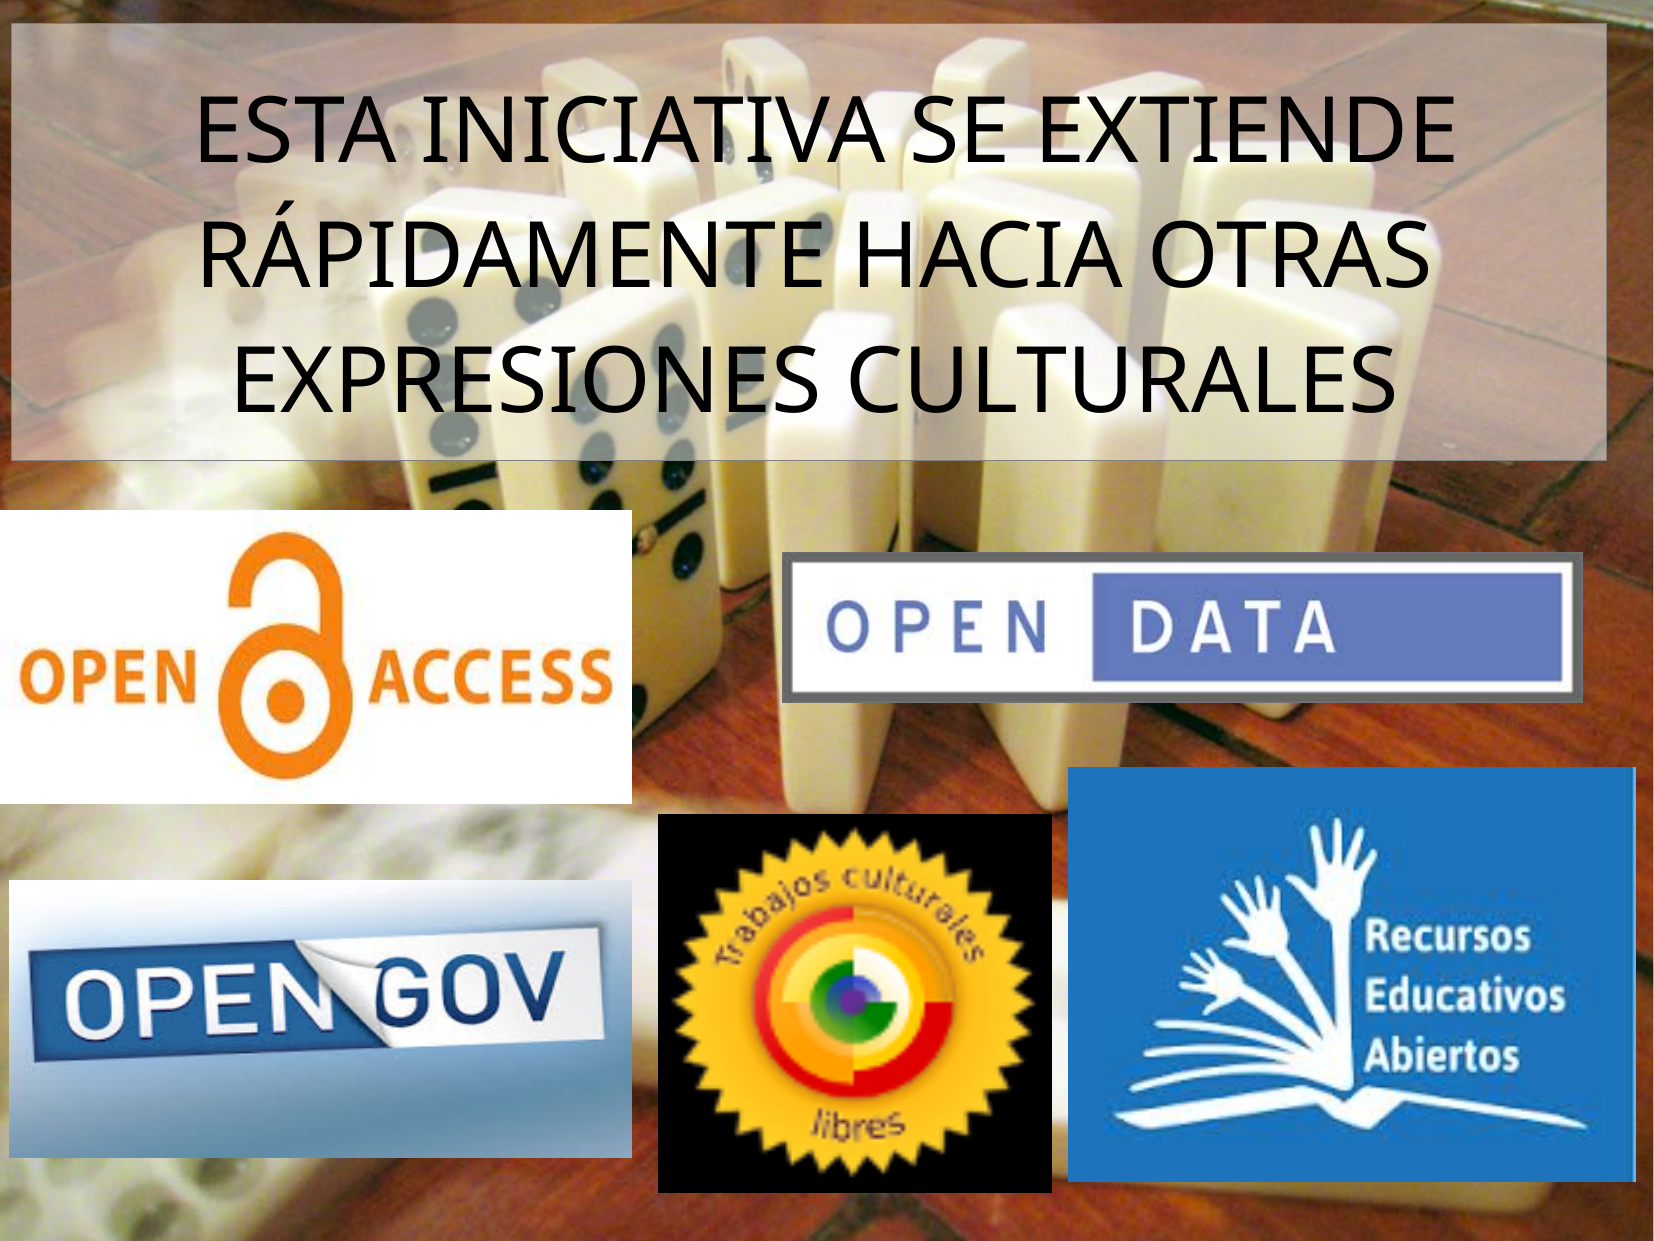

ESTA INICIATIVA SE EXTIENDE RÁPIDAMENTE HACIA OTRAS EXPRESIONES CULTURALES
 Algunos derechos reservados por Gabriel R F